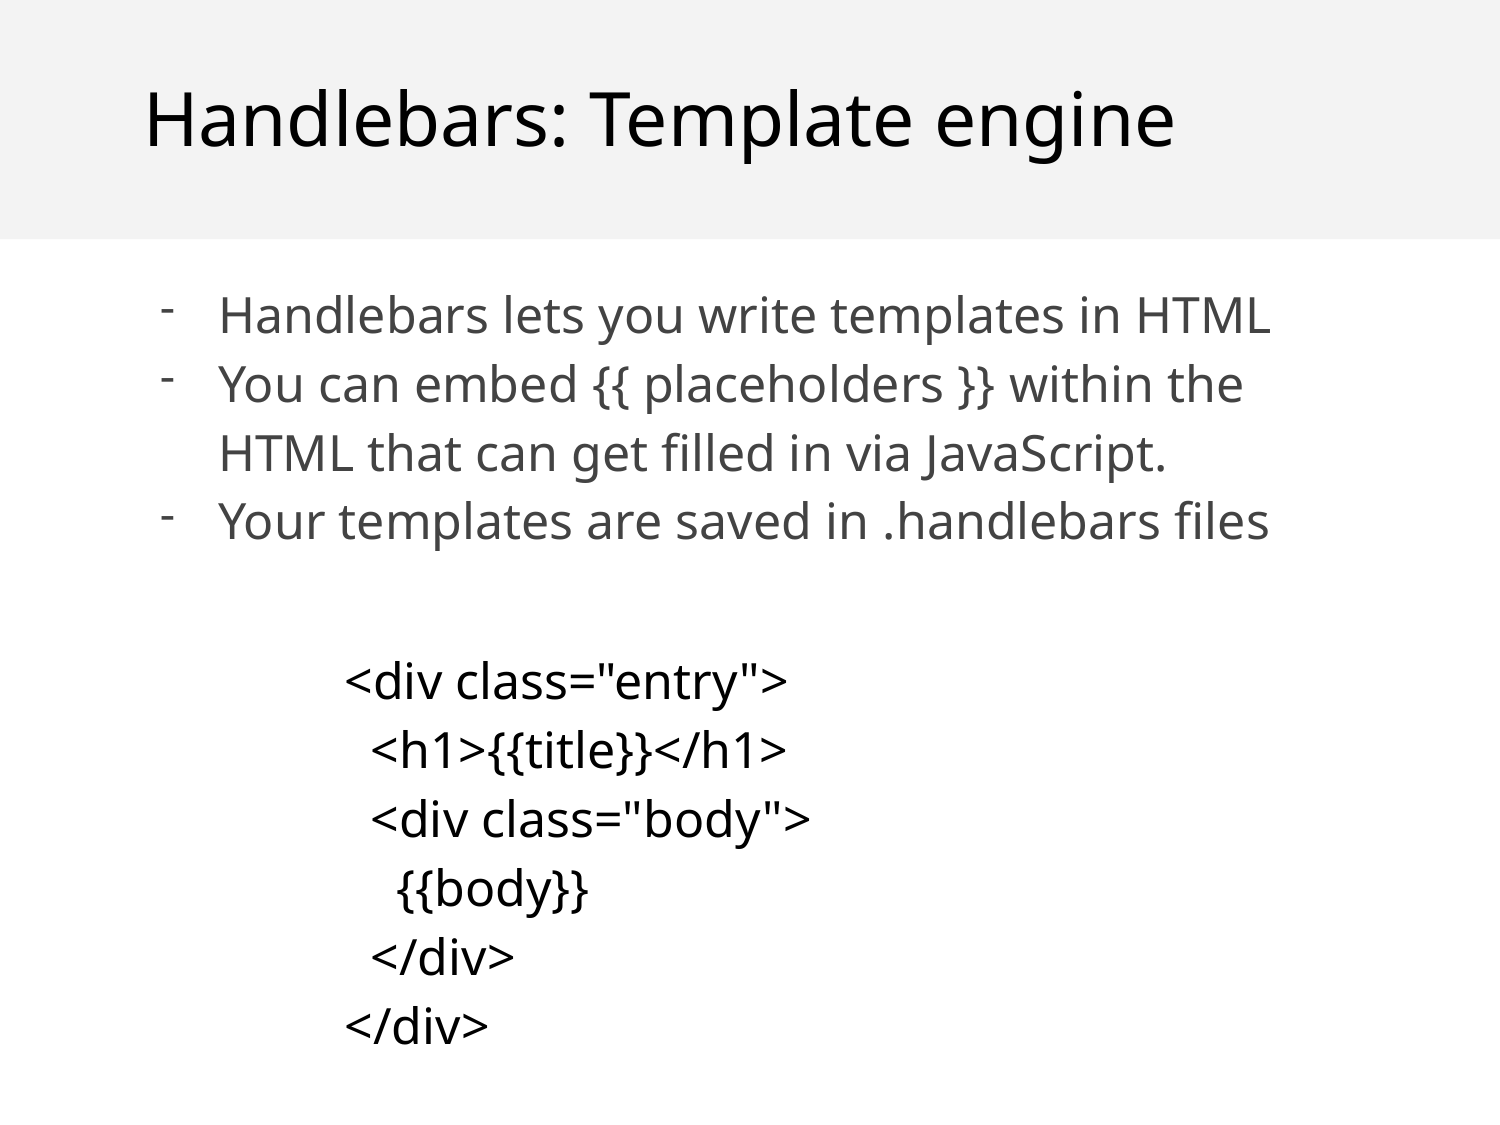

# Handlebars: Template engine
Handlebars lets you write templates in HTML
You can embed {{ placeholders }} within the HTML that can get filled in via JavaScript.
Your templates are saved in .handlebars files
<div class="entry">
 <h1>{{title}}</h1>
 <div class="body">
 {{body}}
 </div>
</div>